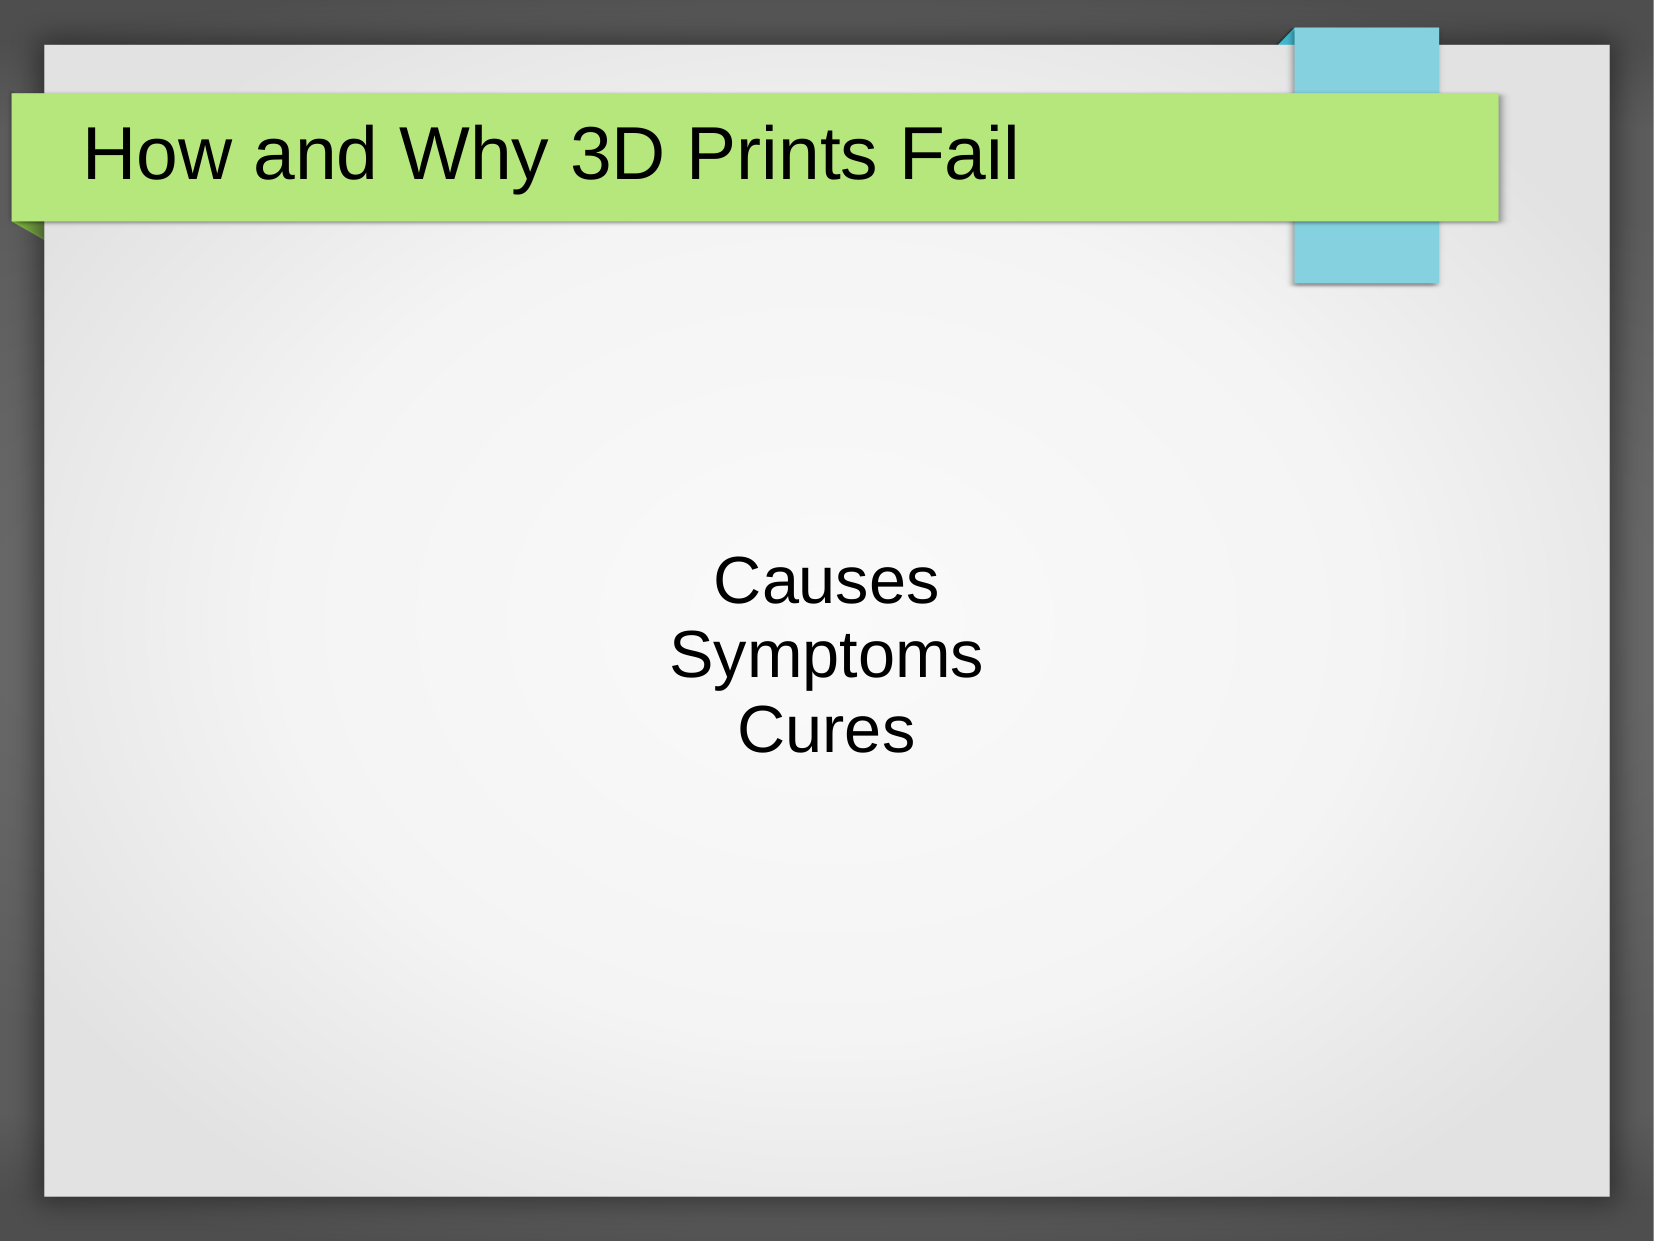

# How and Why 3D Prints Fail
Causes
Symptoms
Cures